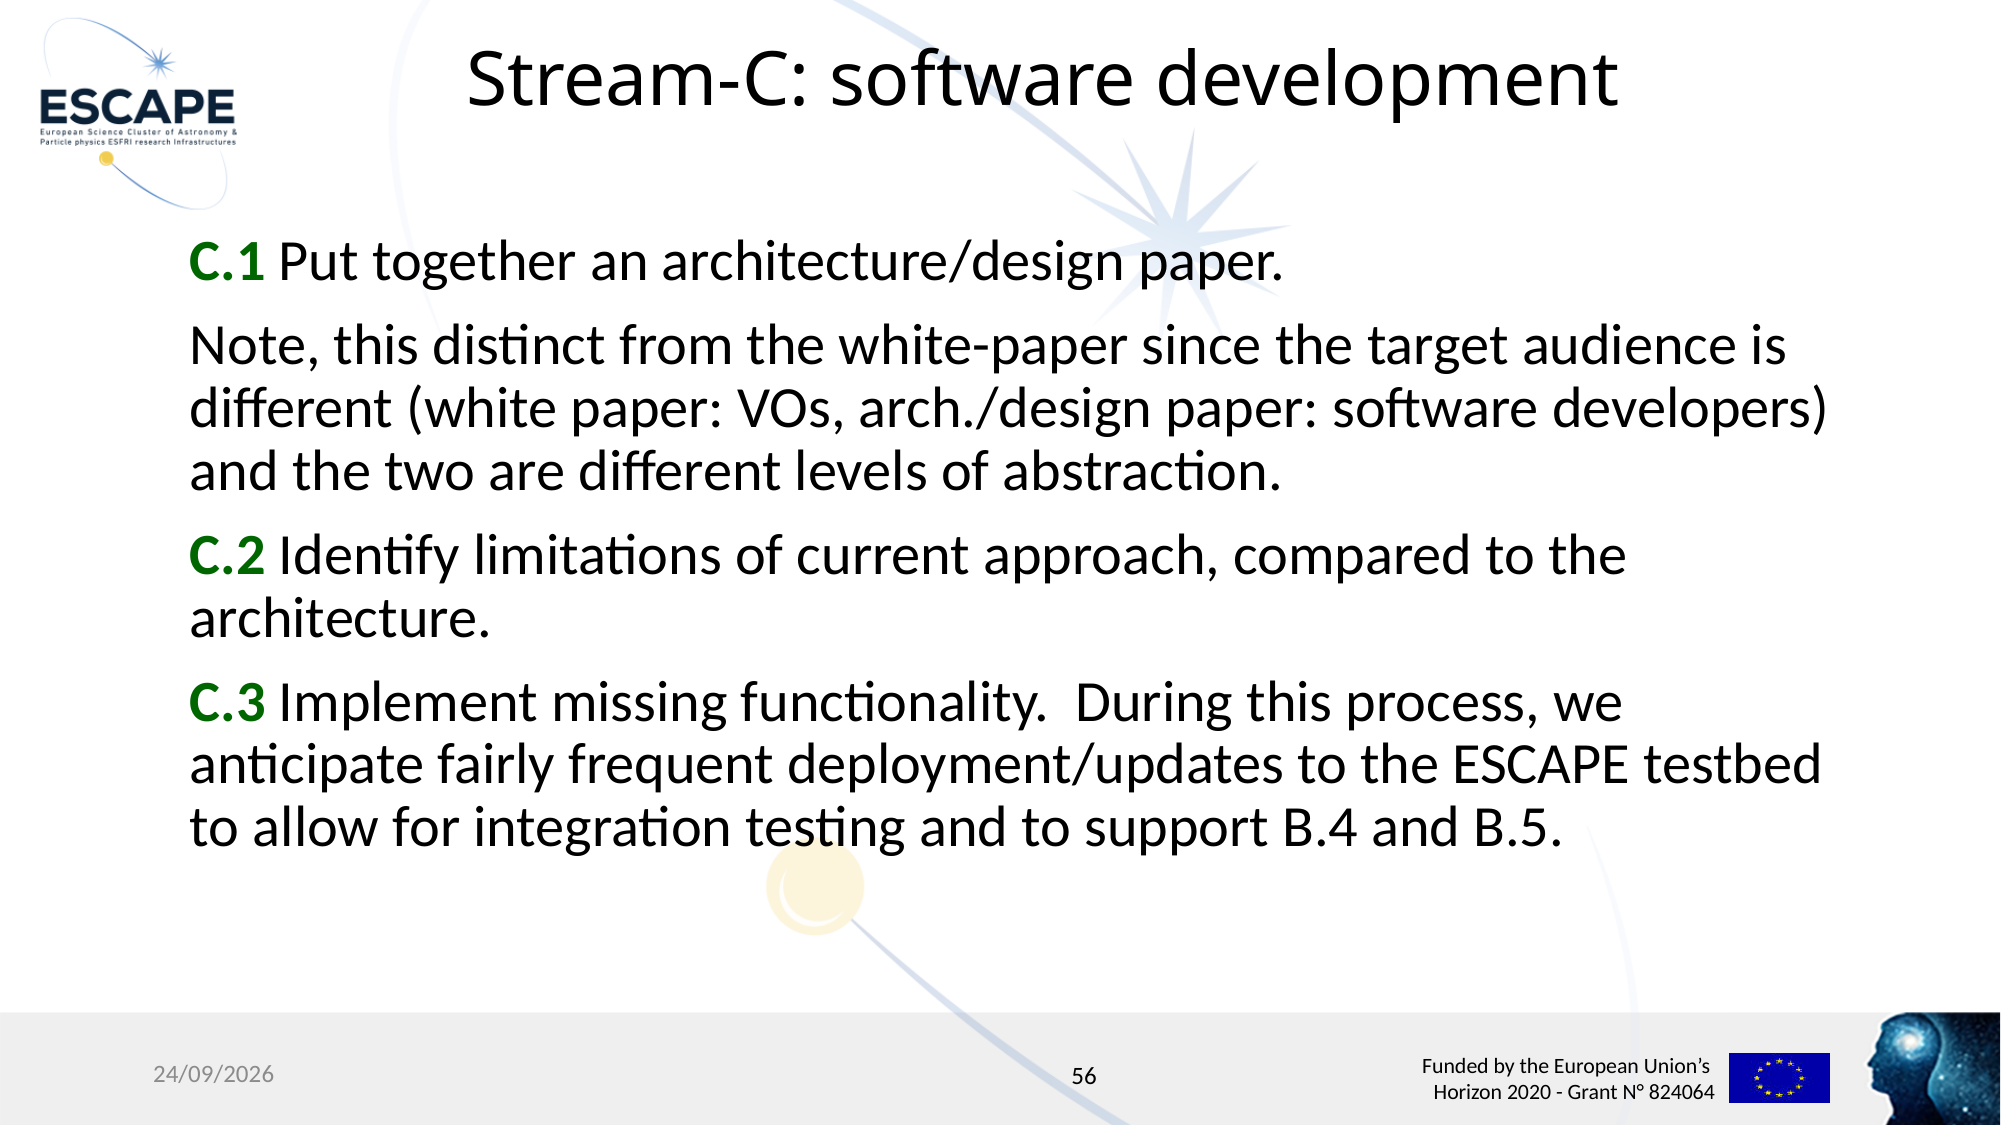

# Stream-C: software development
C.1 Put together an architecture/design paper.
Note, this distinct from the white-paper since the target audience is different (white paper: VOs, arch./design paper: software developers) and the two are different levels of abstraction.
C.2 Identify limitations of current approach, compared to the architecture.
C.3 Implement missing functionality. During this process, we anticipate fairly frequent deployment/updates to the ESCAPE testbed to allow for integration testing and to support B.4 and B.5.